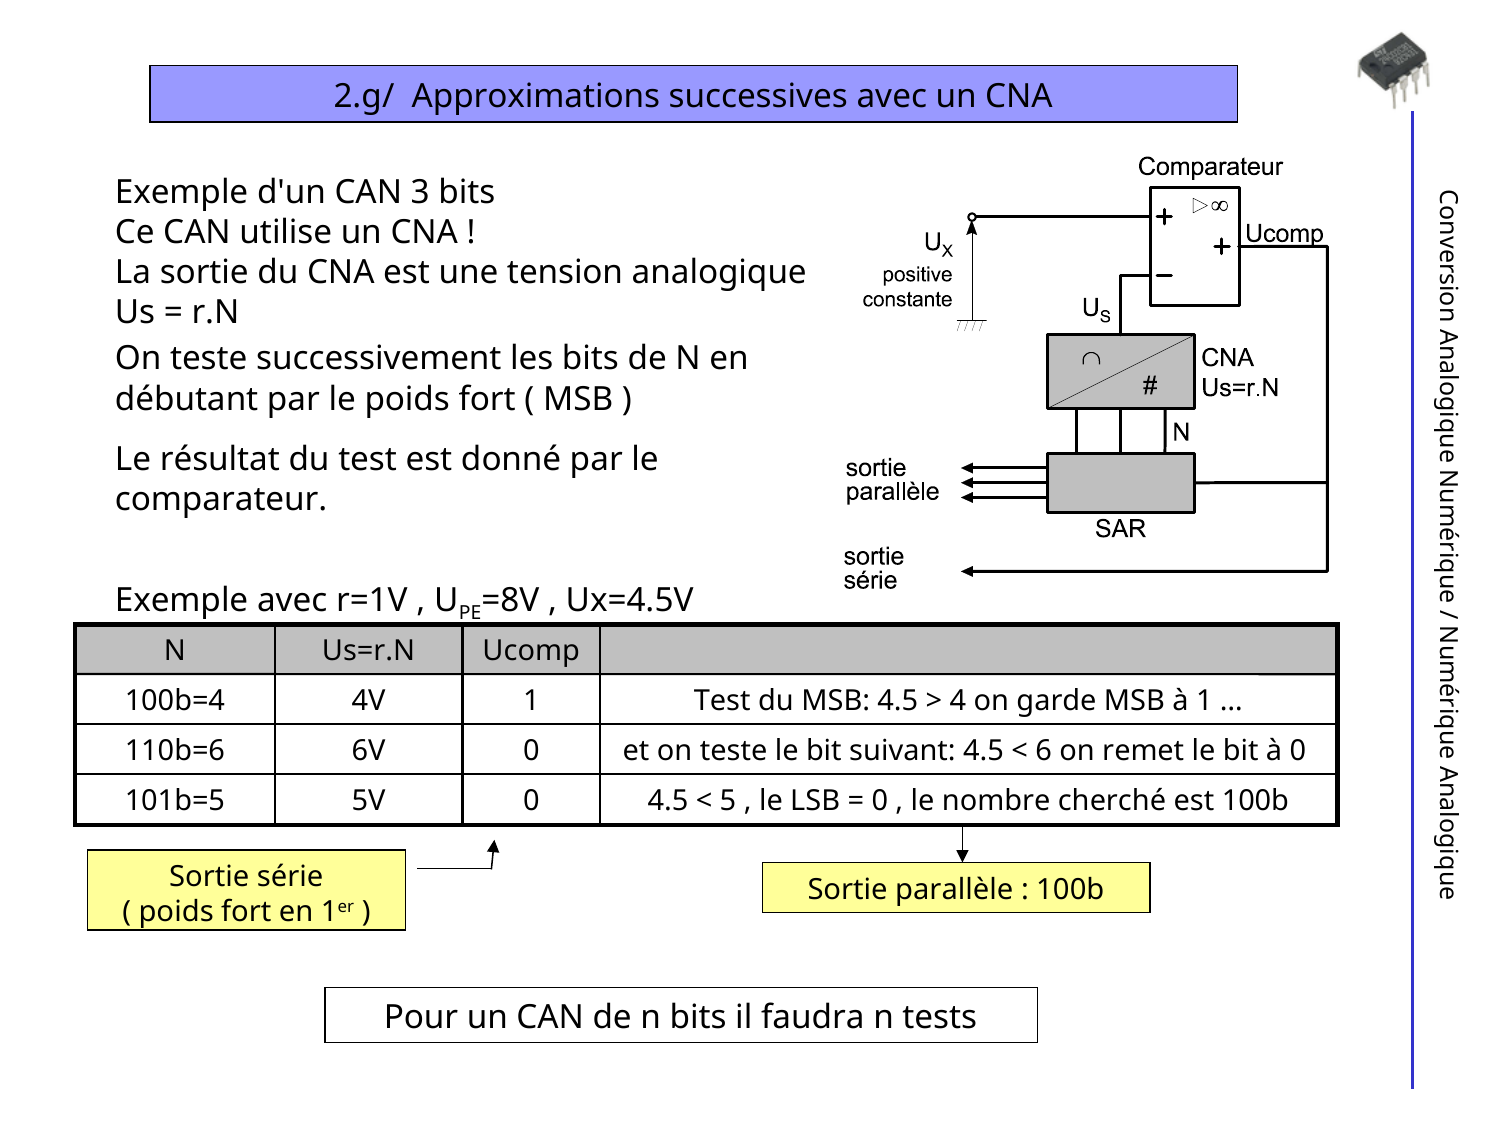

# 2.g/ Approximations successives avec un CNA
Exemple d'un CAN 3 bits
Ce CAN utilise un CNA !
La sortie du CNA est une tension analogique Us = r.N
Conversion Analogique Numérique / Numérique Analogique
On teste successivement les bits de N en débutant par le poids fort ( MSB )
Le résultat du test est donné par le comparateur.
Exemple avec r=1V , UPE=8V , Ux=4.5V
N
Us=r.N
Ucomp
100b=4
4V
1
Test du MSB: 4.5 > 4 on garde MSB à 1 …
110b=6
6V
0
et on teste le bit suivant: 4.5 < 6 on remet le bit à 0
101b=5
5V
0
4.5 < 5 , le LSB = 0 , le nombre cherché est 100b
Sortie parallèle : 100b
Sortie série
( poids fort en 1er )
Pour un CAN de n bits il faudra n tests